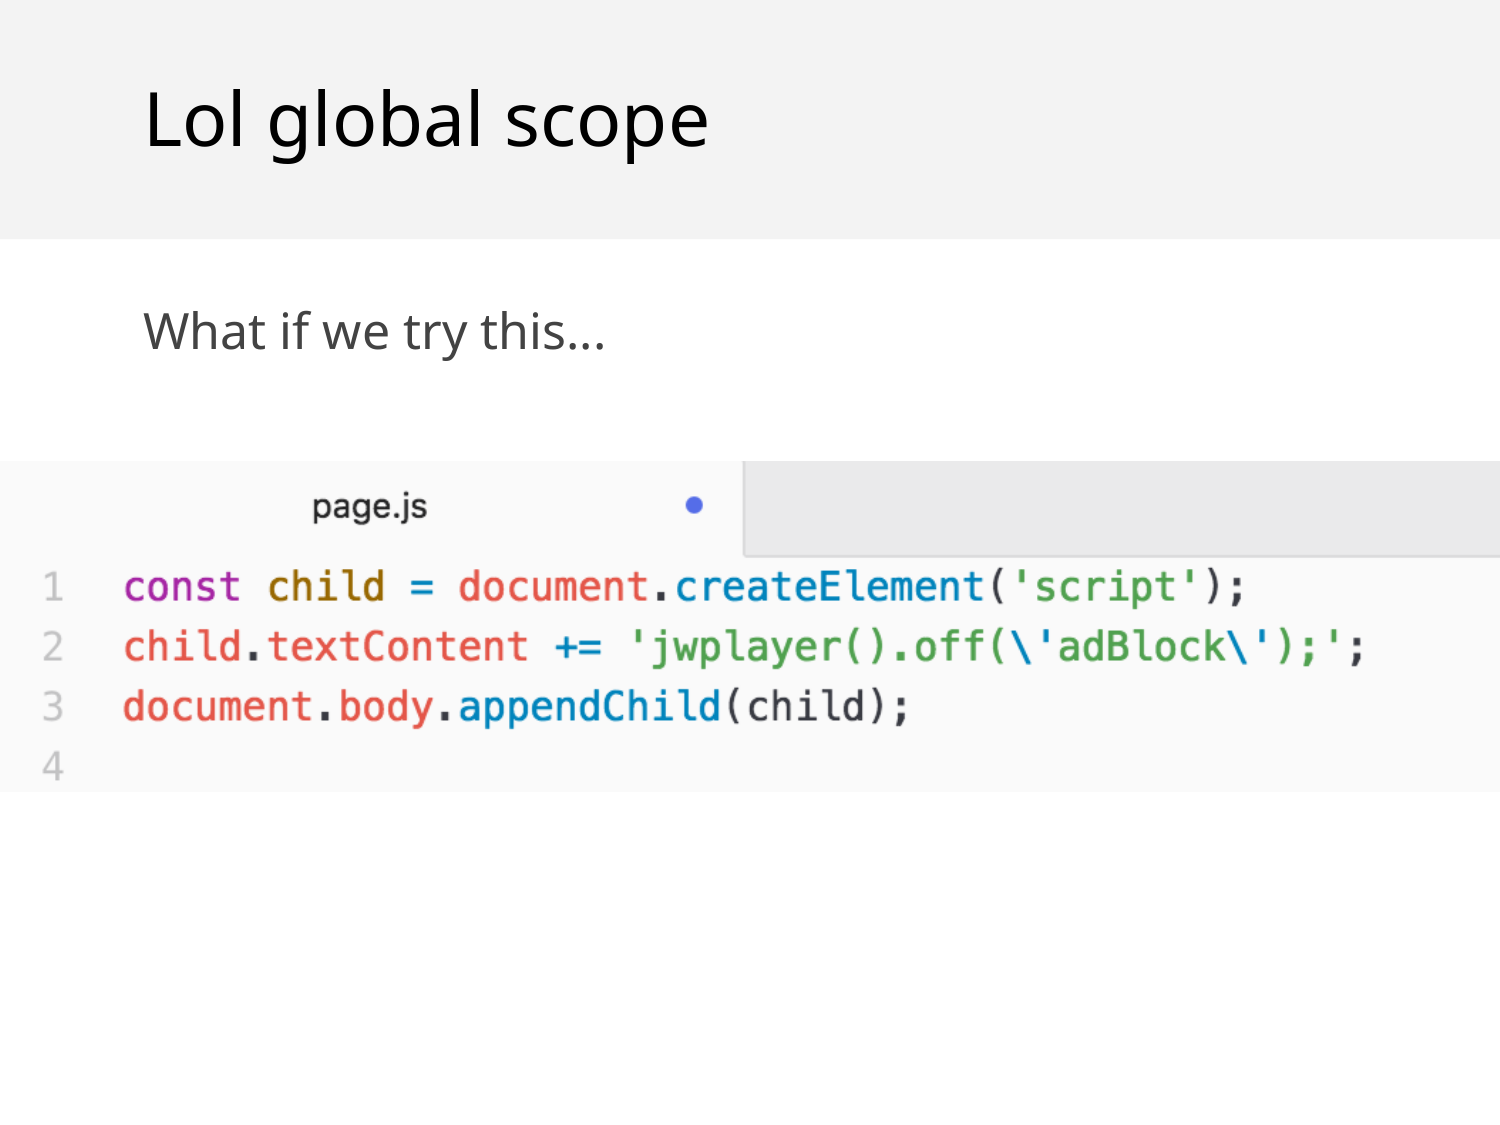

# Lol global scope
What if we try this...